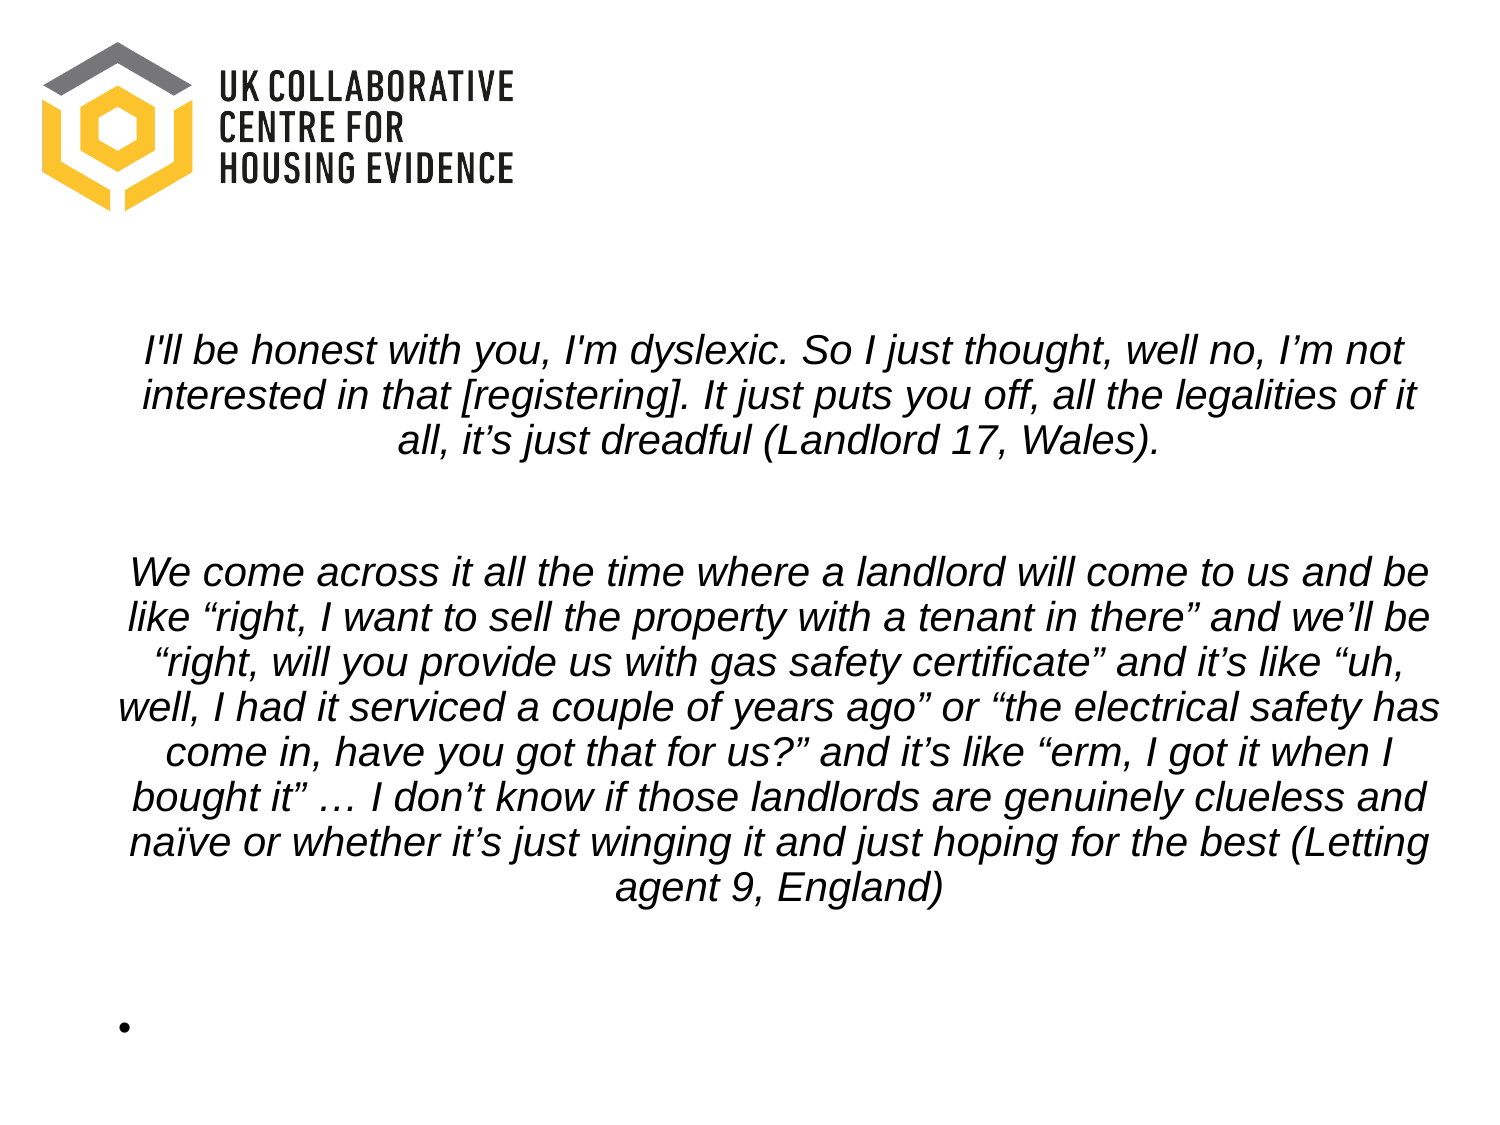

# I'll be honest with you, I'm dyslexic. So I just thought, well no, I’m not interested in that [registering]. It just puts you off, all the legalities of it all, it’s just dreadful (Landlord 17, Wales).
We come across it all the time where a landlord will come to us and be like “right, I want to sell the property with a tenant in there” and we’ll be “right, will you provide us with gas safety certificate” and it’s like “uh, well, I had it serviced a couple of years ago” or “the electrical safety has come in, have you got that for us?” and it’s like “erm, I got it when I bought it” … I don’t know if those landlords are genuinely clueless and naïve or whether it’s just winging it and just hoping for the best (Letting agent 9, England)